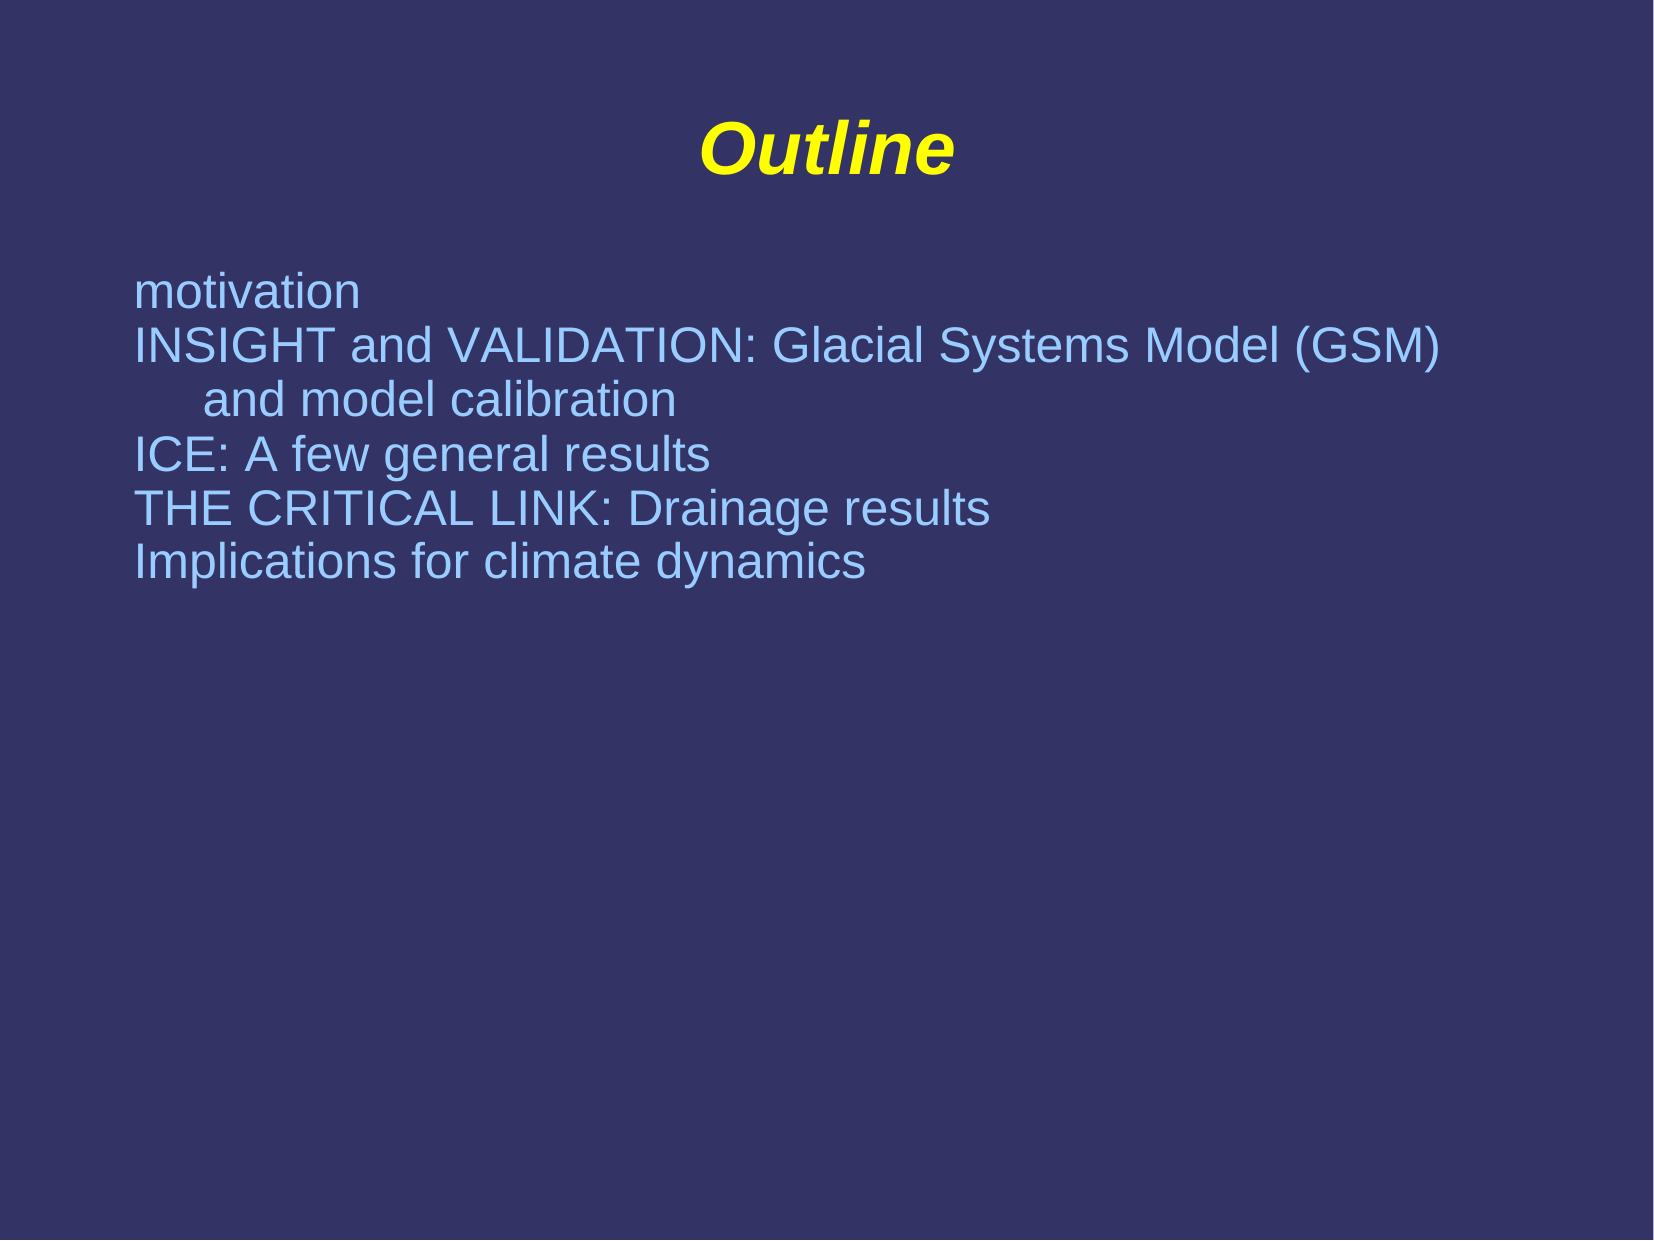

# Outline
motivation
INSIGHT and VALIDATION: Glacial Systems Model (GSM) and model calibration
ICE: A few general results
THE CRITICAL LINK: Drainage results
Implications for climate dynamics